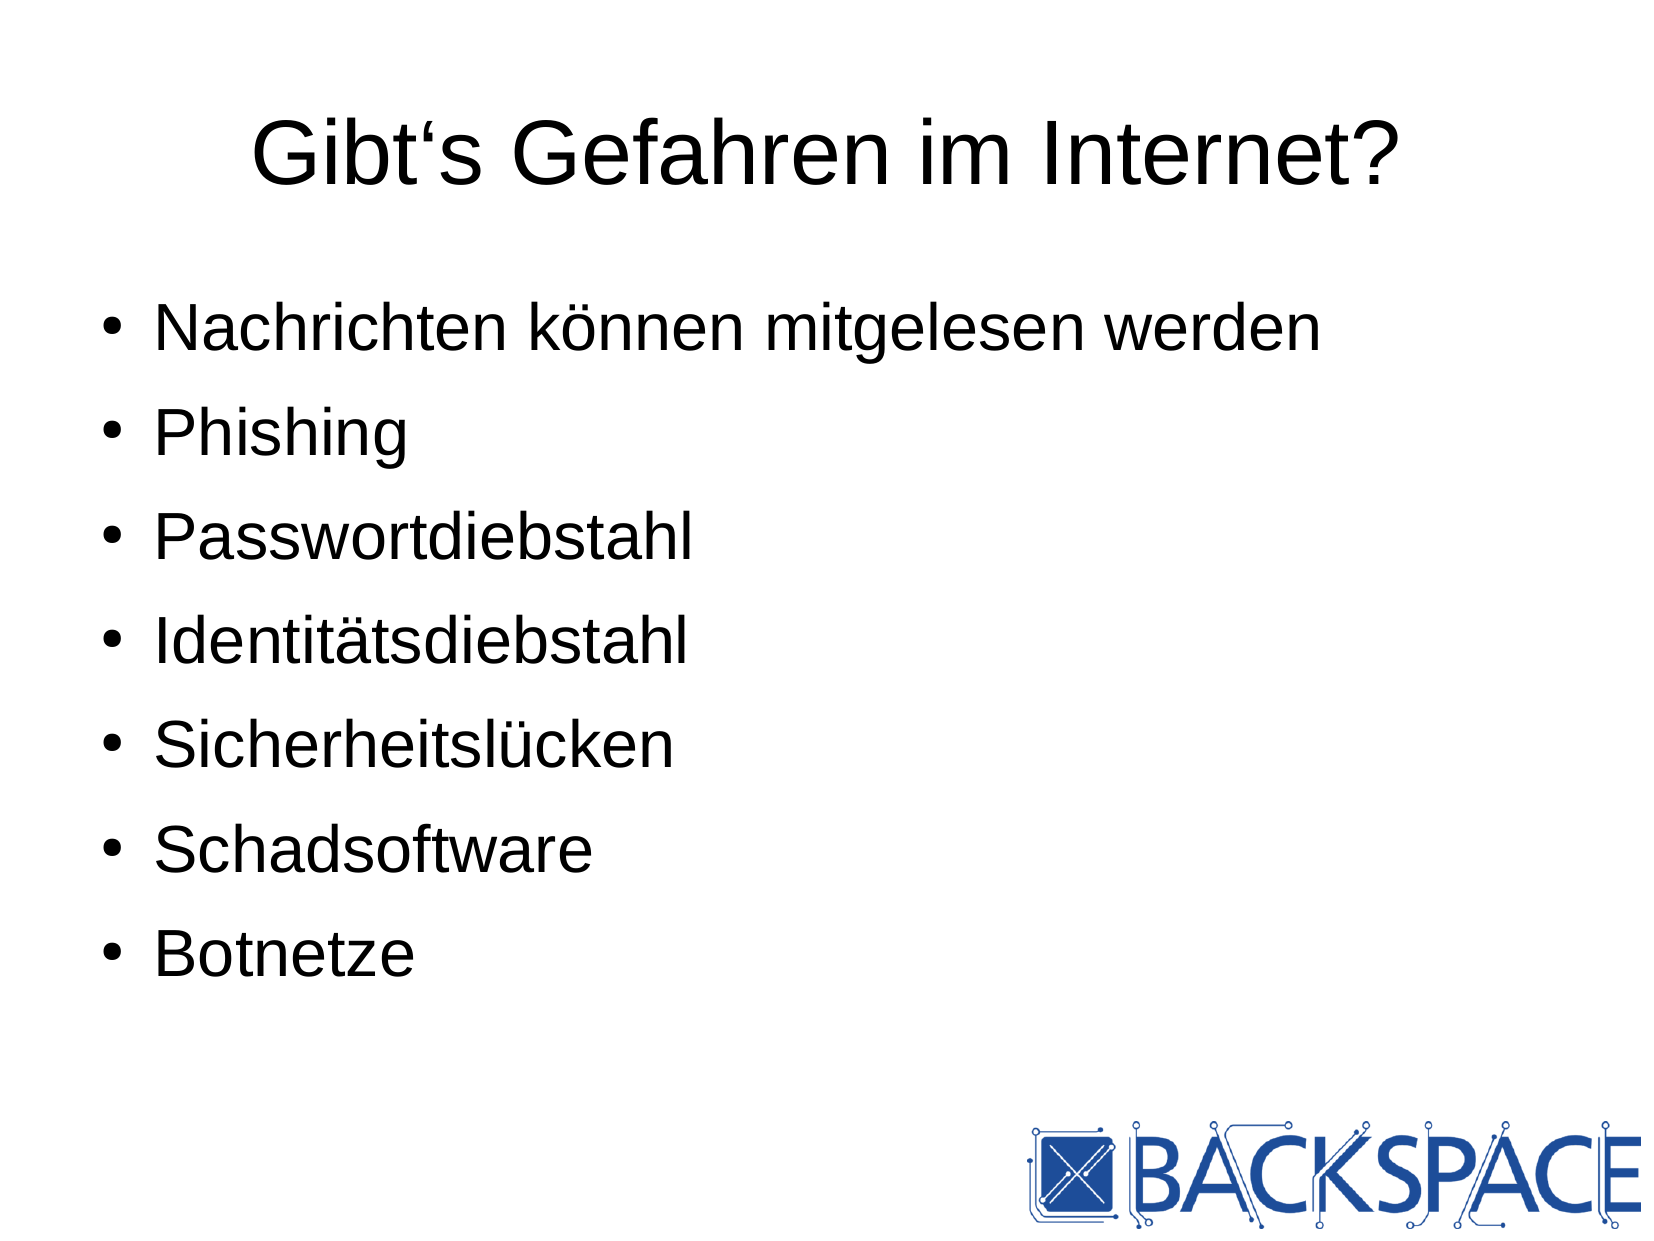

# Gibt‘s Gefahren im Internet?
Nachrichten können mitgelesen werden
Phishing
Passwortdiebstahl
Identitätsdiebstahl
Sicherheitslücken
Schadsoftware
Botnetze